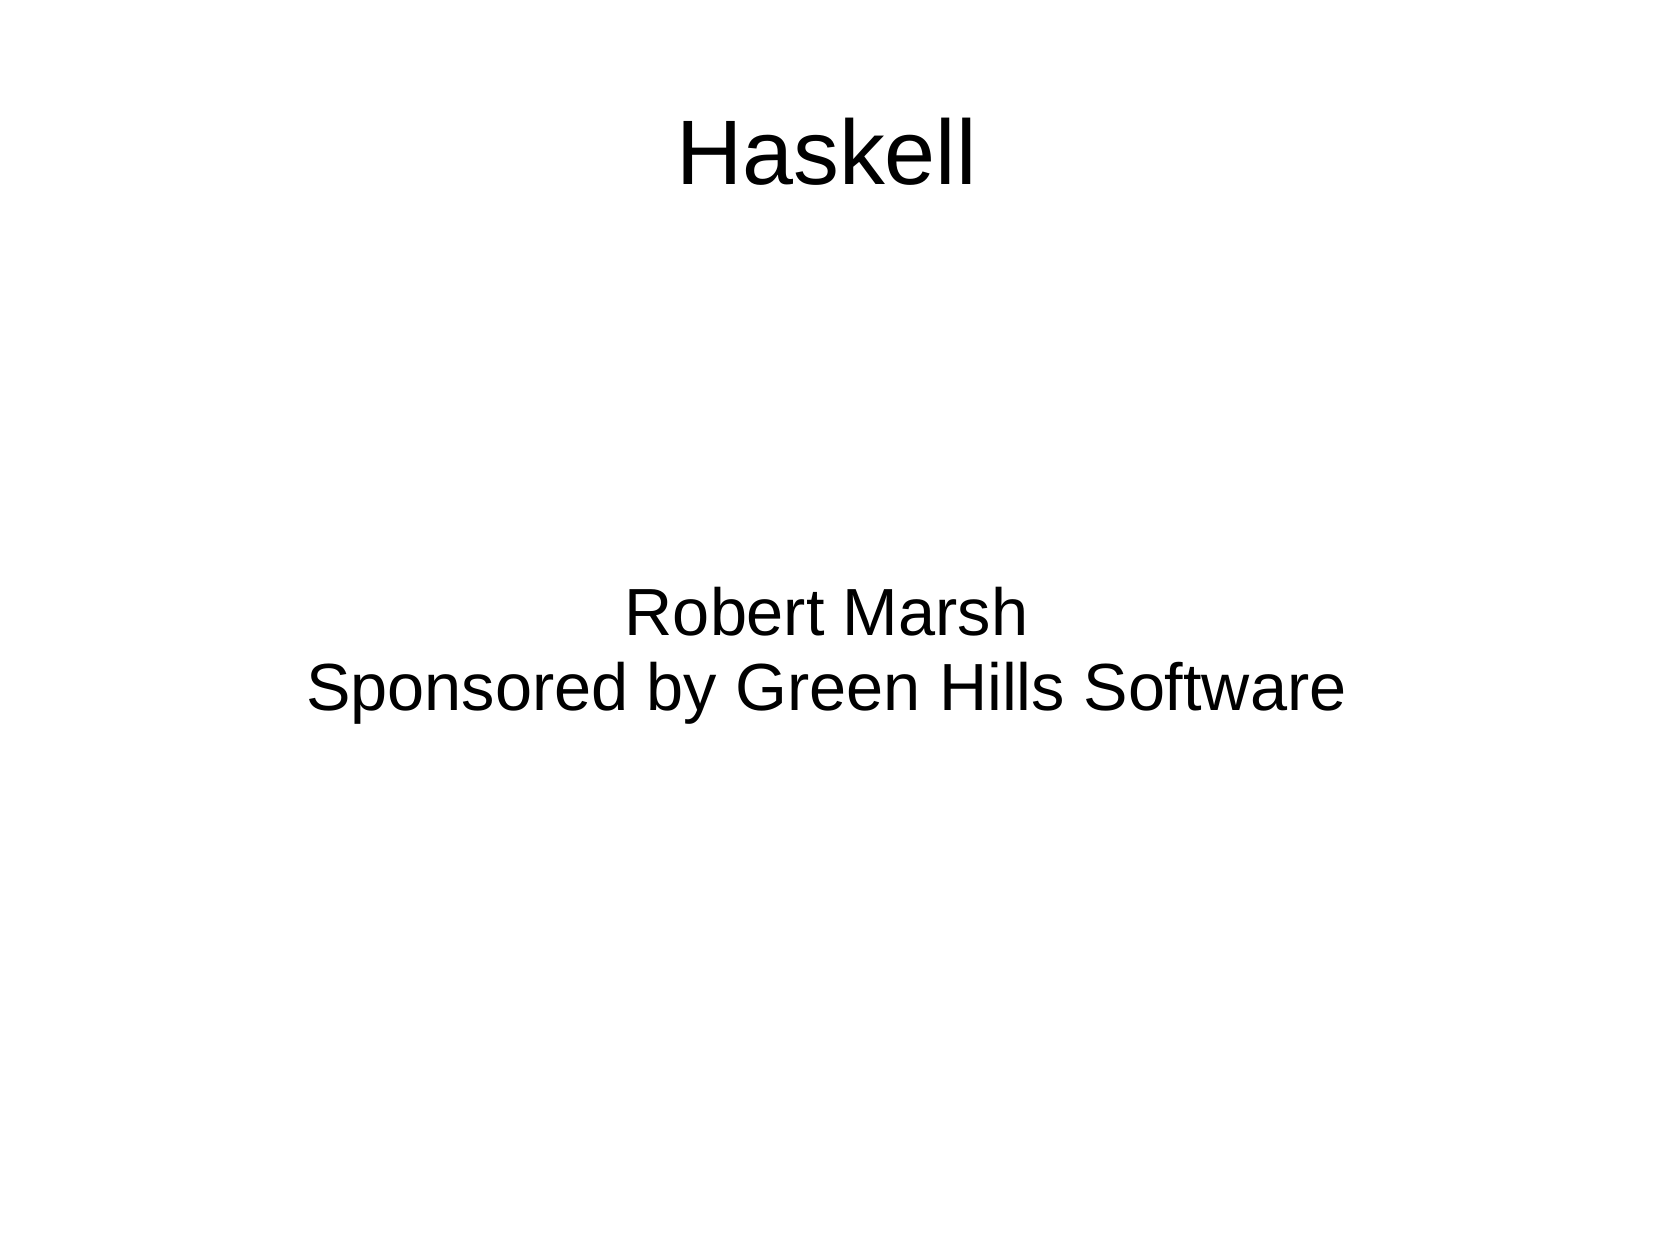

# Haskell
Robert Marsh
Sponsored by Green Hills Software